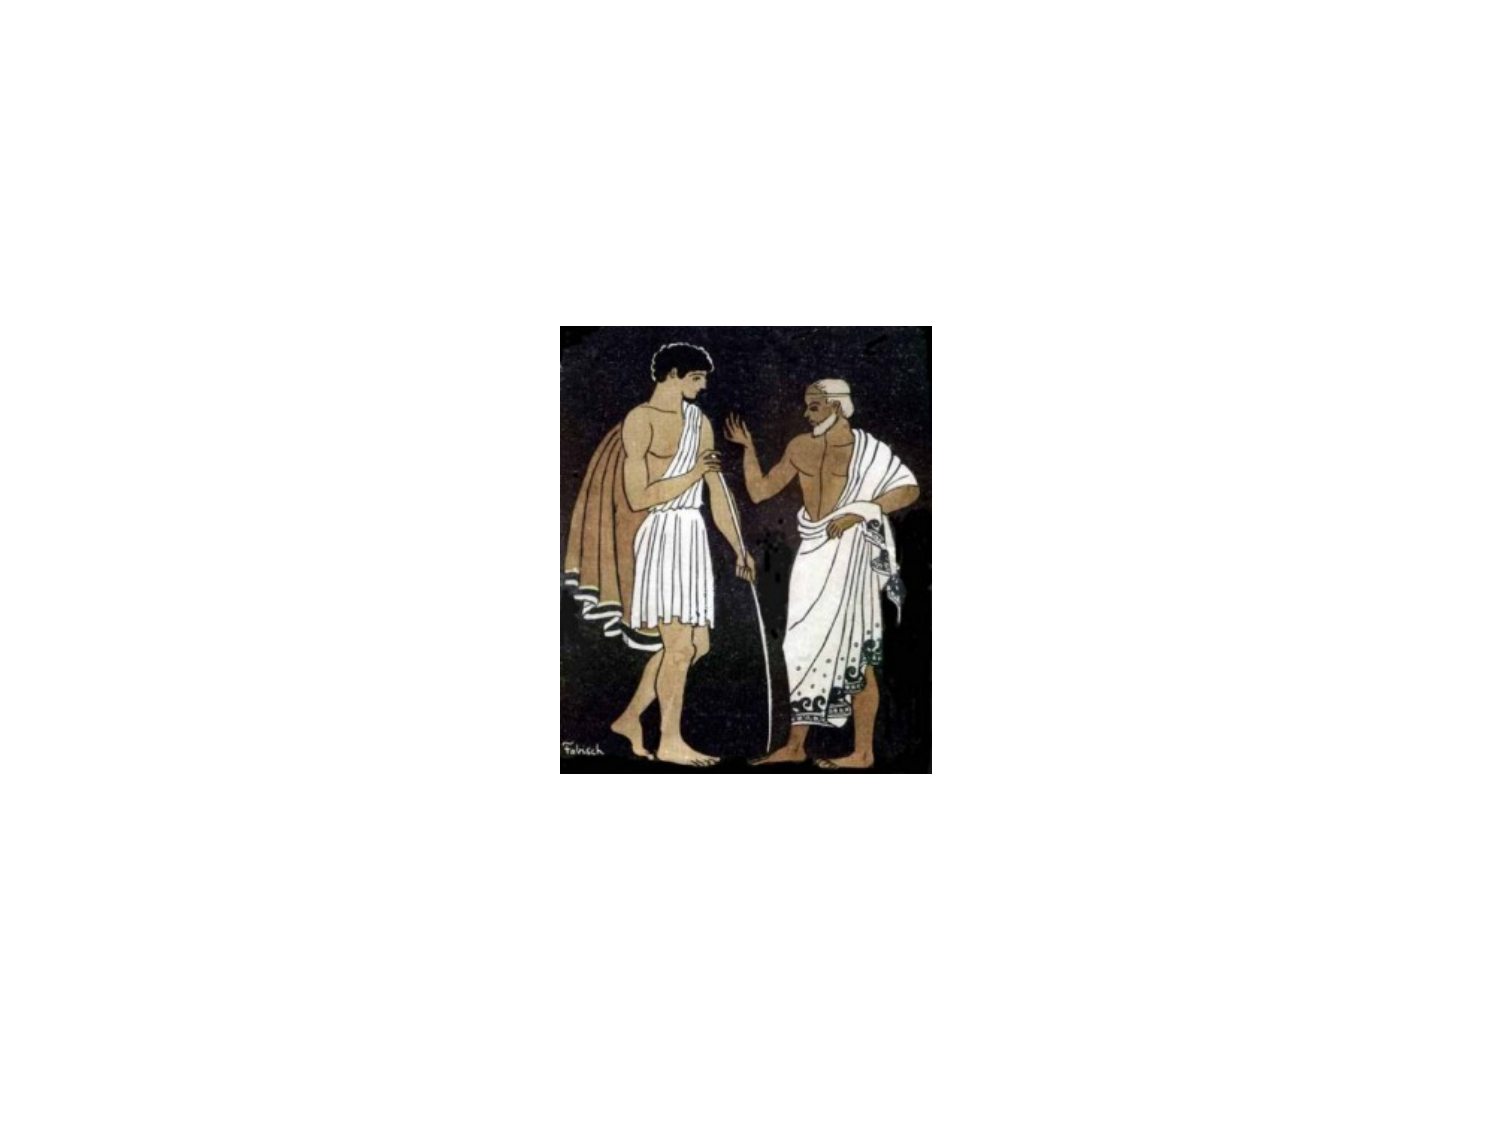

# ODISSEA: MENTORE E TELEMACO
http://www.piuchepuoi.it/il-mentore-piu-importante-sei-tu.html
Asia Bertelli
(classe prima liceo scienze umane istituto Veronica Gambara di Brescia) materia:scienze umano
Argomento: pedagogia